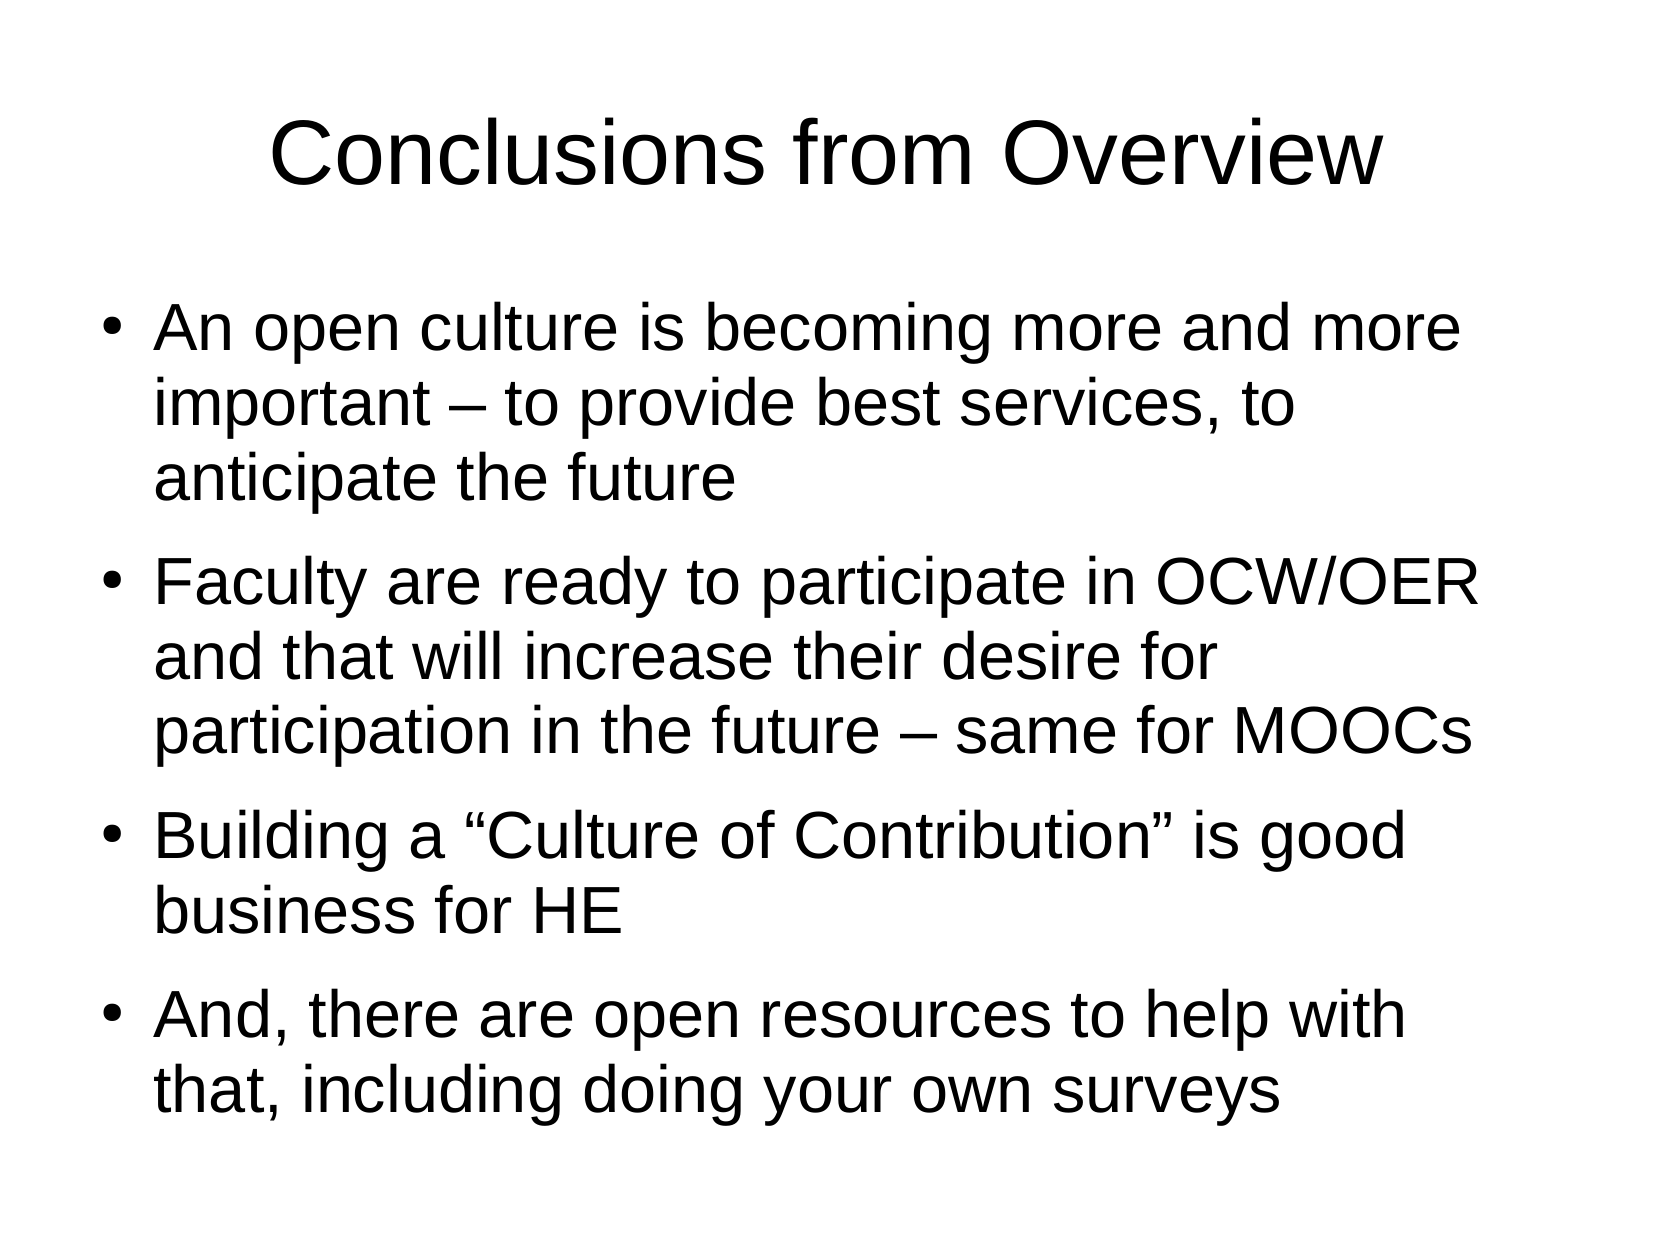

# Conclusions from Overview
An open culture is becoming more and more important – to provide best services, to anticipate the future
Faculty are ready to participate in OCW/OER and that will increase their desire for participation in the future – same for MOOCs
Building a “Culture of Contribution” is good business for HE
And, there are open resources to help with that, including doing your own surveys